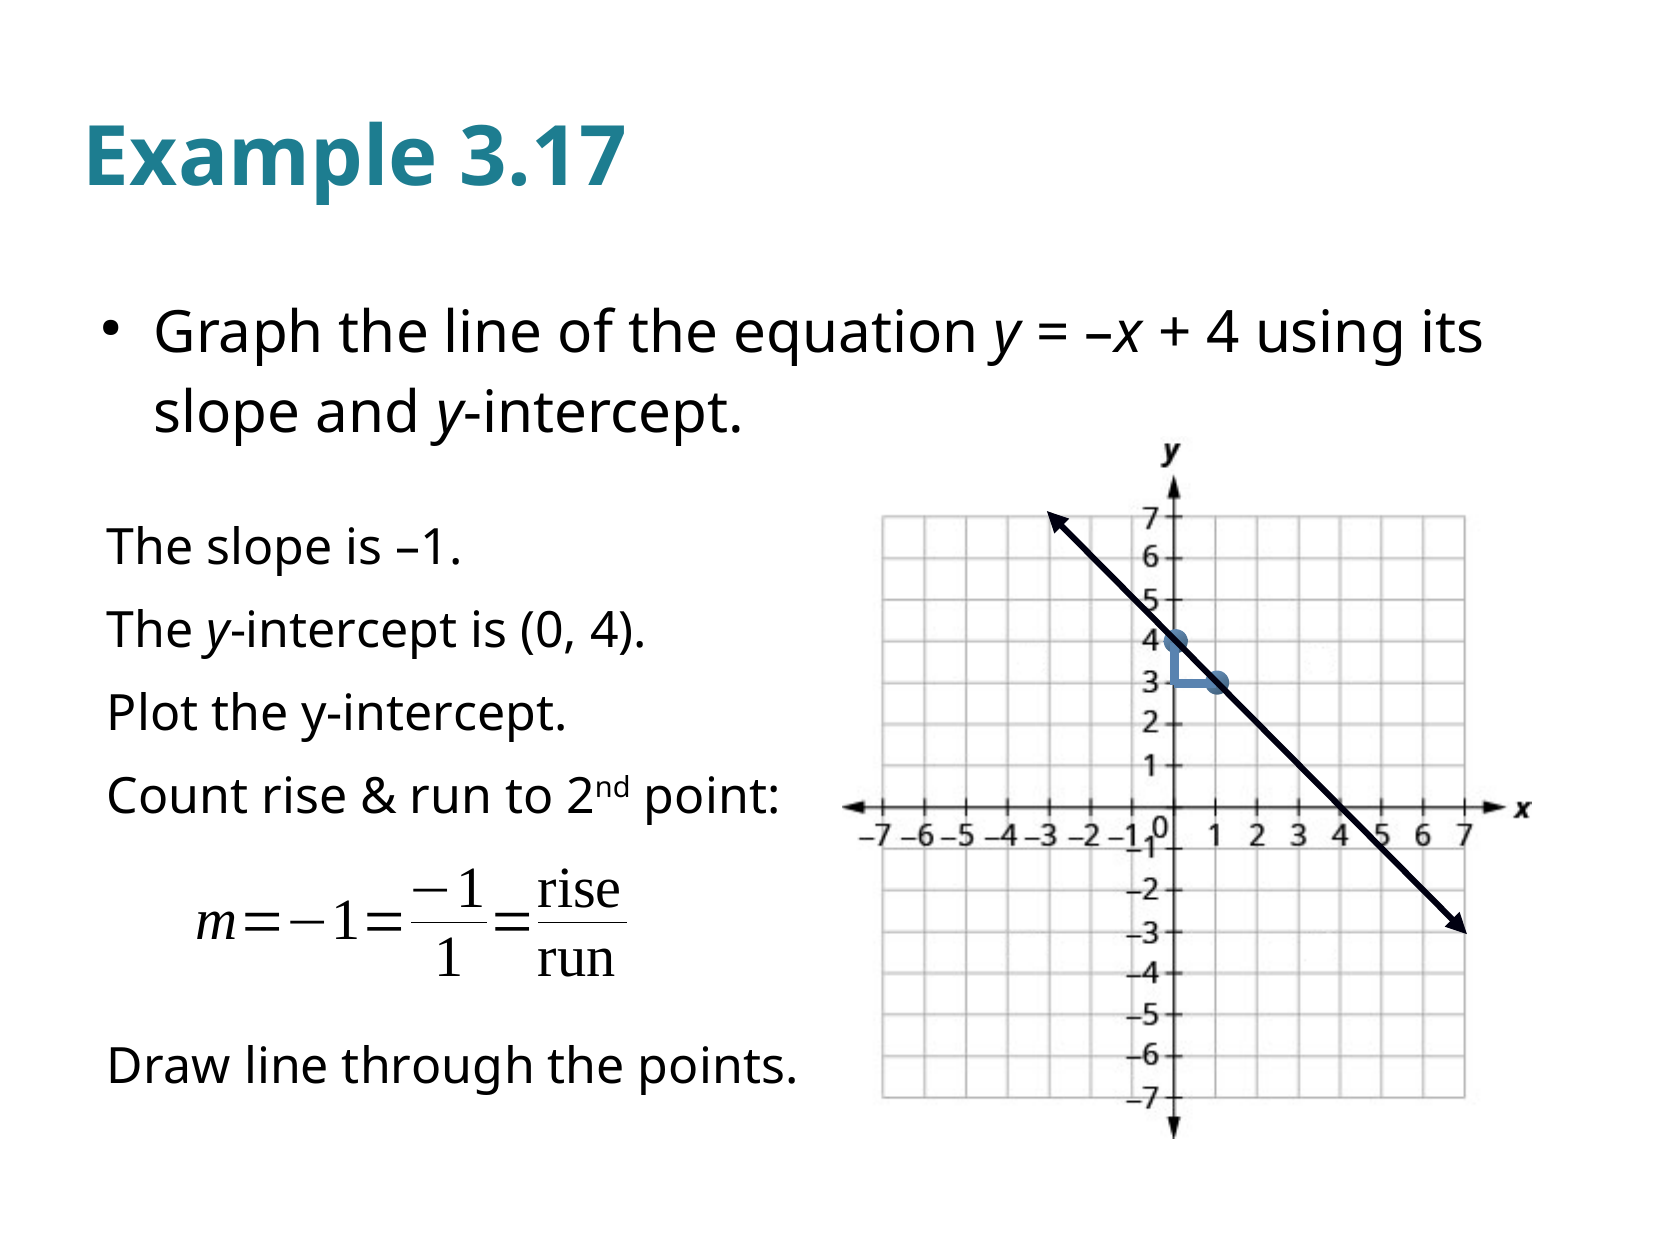

# Example 3.17
Graph the line of the equation y = –x + 4 using its slope and y-intercept.
The slope is –1.
The y-intercept is (0, 4).
Plot the y-intercept.
Count rise & run to 2nd point:
Draw line through the points.